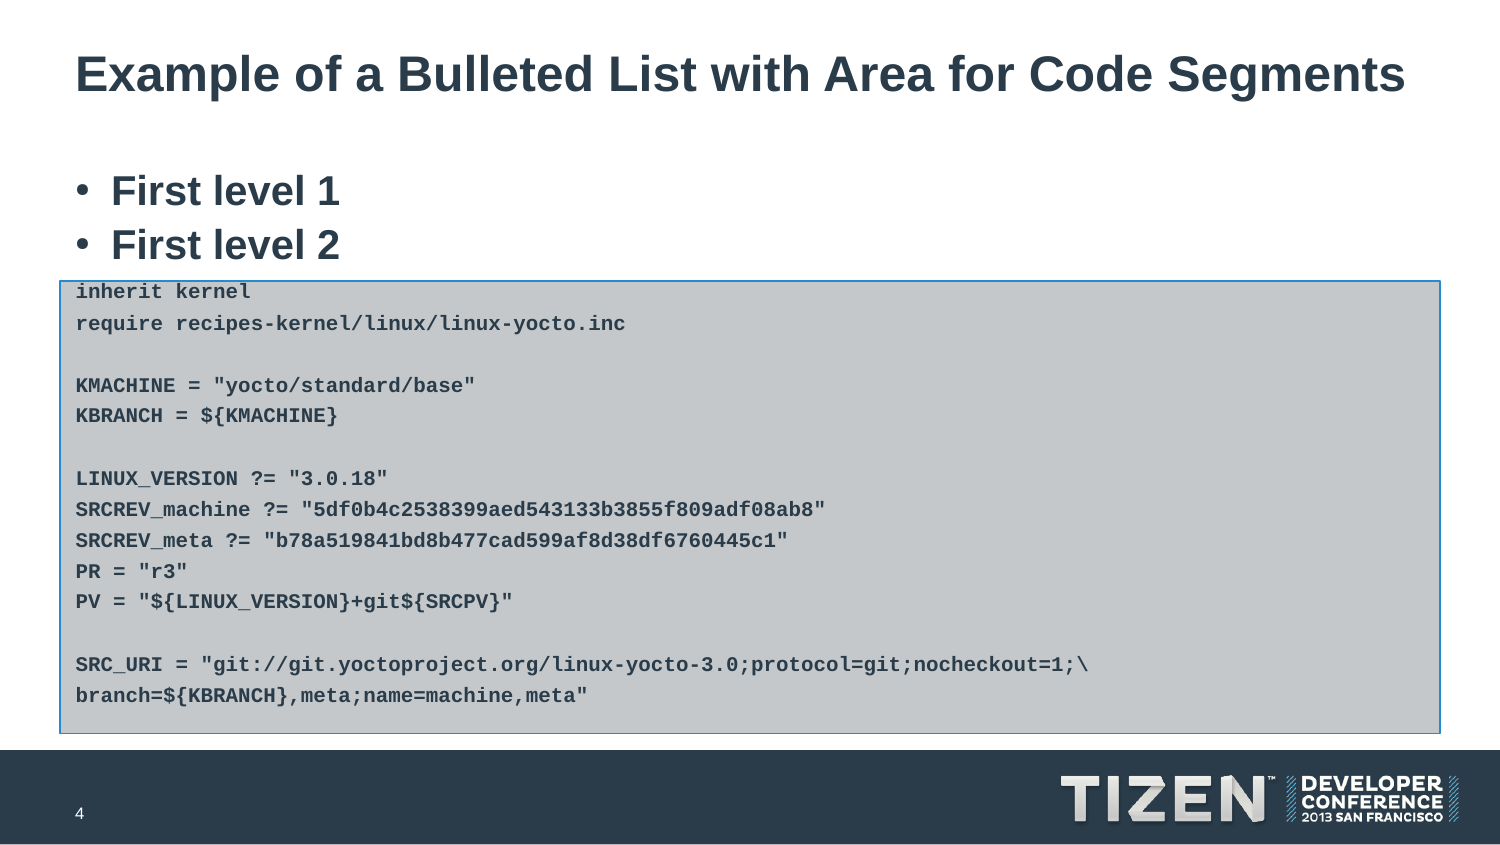

# Example of a Bulleted List with Area for Code Segments
First level 1
First level 2
inherit kernel
require recipes-kernel/linux/linux-yocto.inc
KMACHINE = "yocto/standard/base"
KBRANCH = ${KMACHINE}
LINUX_VERSION ?= "3.0.18"
SRCREV_machine ?= "5df0b4c2538399aed543133b3855f809adf08ab8"
SRCREV_meta ?= "b78a519841bd8b477cad599af8d38df6760445c1"
PR = "r3"
PV = "${LINUX_VERSION}+git${SRCPV}"
SRC_URI = "git://git.yoctoproject.org/linux-yocto-3.0;protocol=git;nocheckout=1;\
branch=${KBRANCH},meta;name=machine,meta"